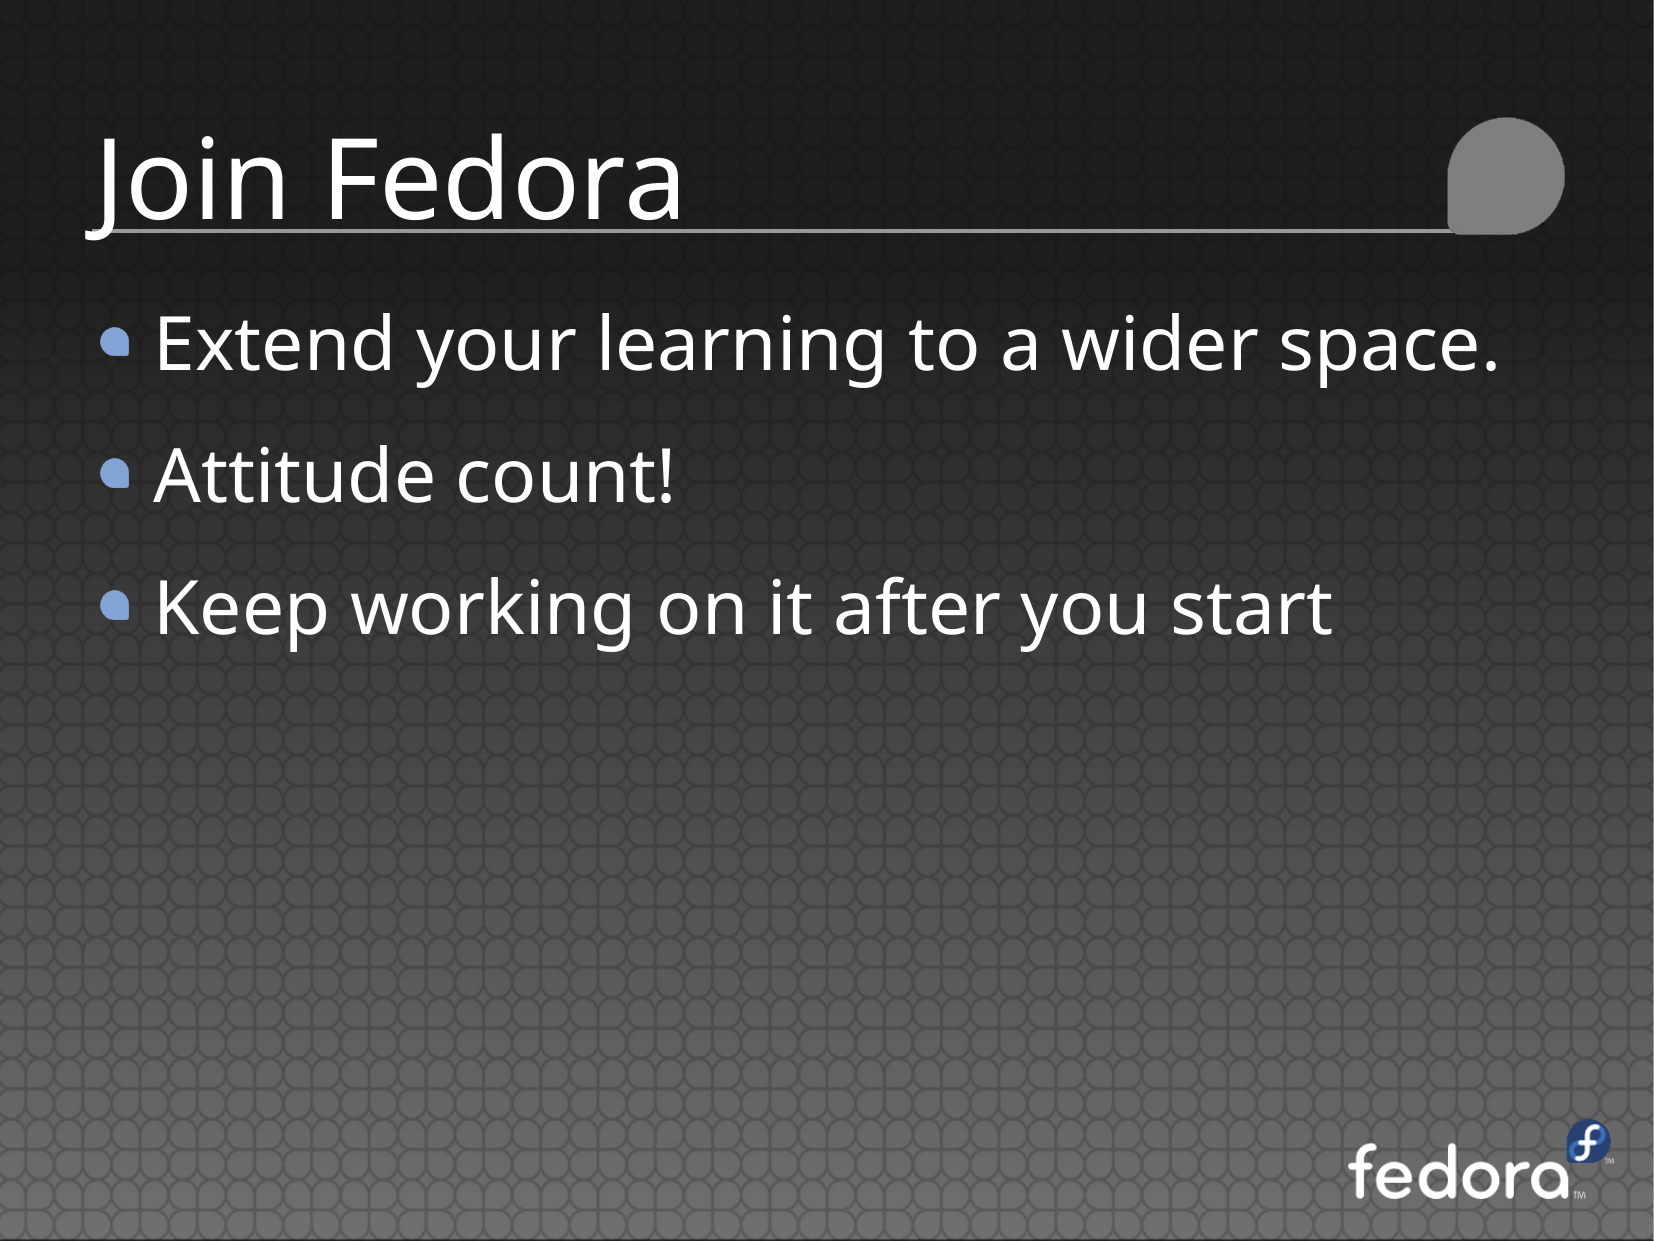

Join Fedora
# Extend your learning to a wider space.
Attitude count!
Keep working on it after you start